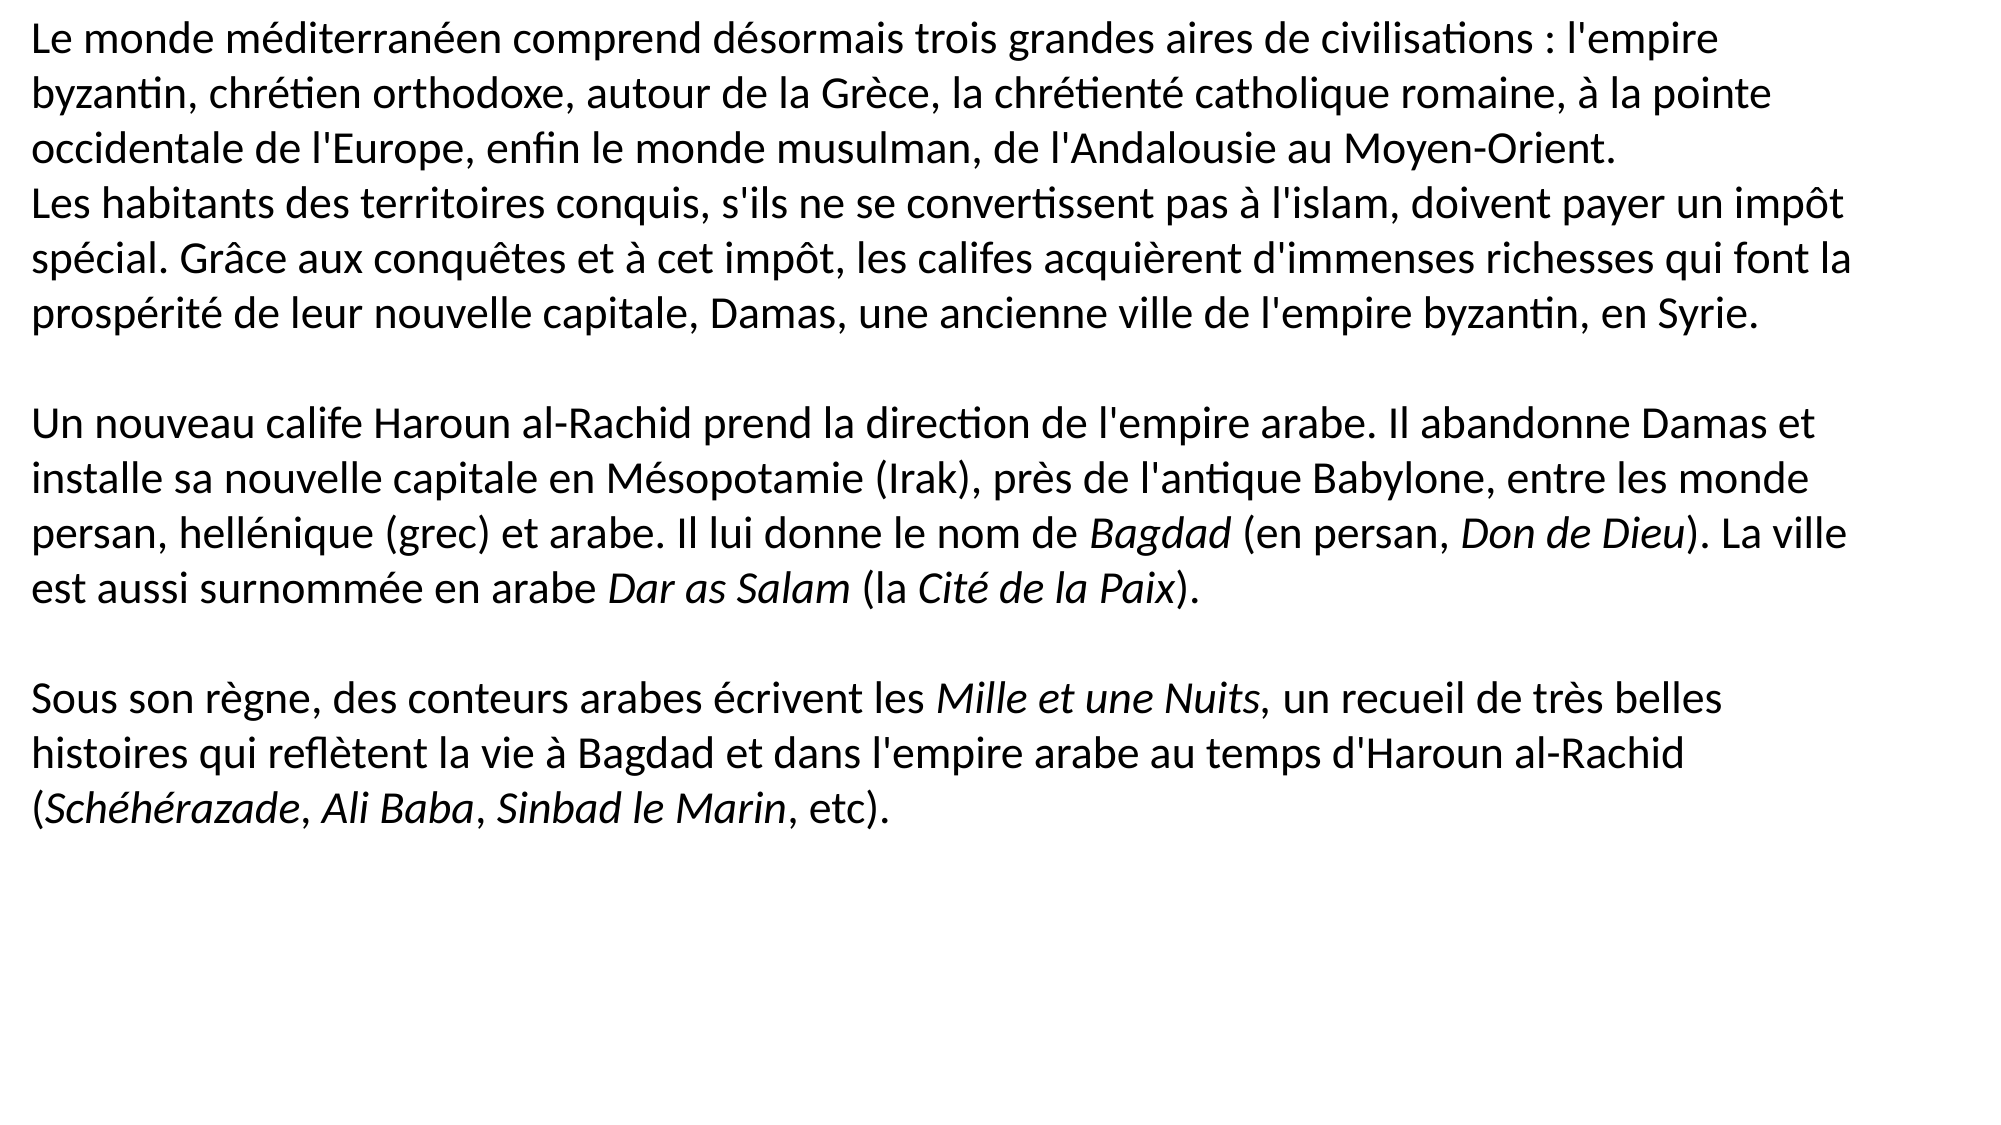

Le monde méditerranéen comprend désormais trois grandes aires de civilisations : l'empire byzantin, chrétien orthodoxe, autour de la Grèce, la chrétienté catholique romaine, à la pointe occidentale de l'Europe, enfin le monde musulman, de l'Andalousie au Moyen-Orient.
Les habitants des territoires conquis, s'ils ne se convertissent pas à l'islam, doivent payer un impôt spécial. Grâce aux conquêtes et à cet impôt, les califes acquièrent d'immenses richesses qui font la prospérité de leur nouvelle capitale, Damas, une ancienne ville de l'empire byzantin, en Syrie.
Un nouveau calife Haroun al-Rachid prend la direction de l'empire arabe. Il abandonne Damas et installe sa nouvelle capitale en Mésopotamie (Irak), près de l'antique Babylone, entre les monde persan, hellénique (grec) et arabe. Il lui donne le nom de Bagdad (en persan, Don de Dieu). La ville est aussi surnommée en arabe Dar as Salam (la Cité de la Paix).
Sous son règne, des conteurs arabes écrivent les Mille et une Nuits, un recueil de très belles histoires qui reflètent la vie à Bagdad et dans l'empire arabe au temps d'Haroun al-Rachid (Schéhérazade, Ali Baba, Sinbad le Marin, etc).